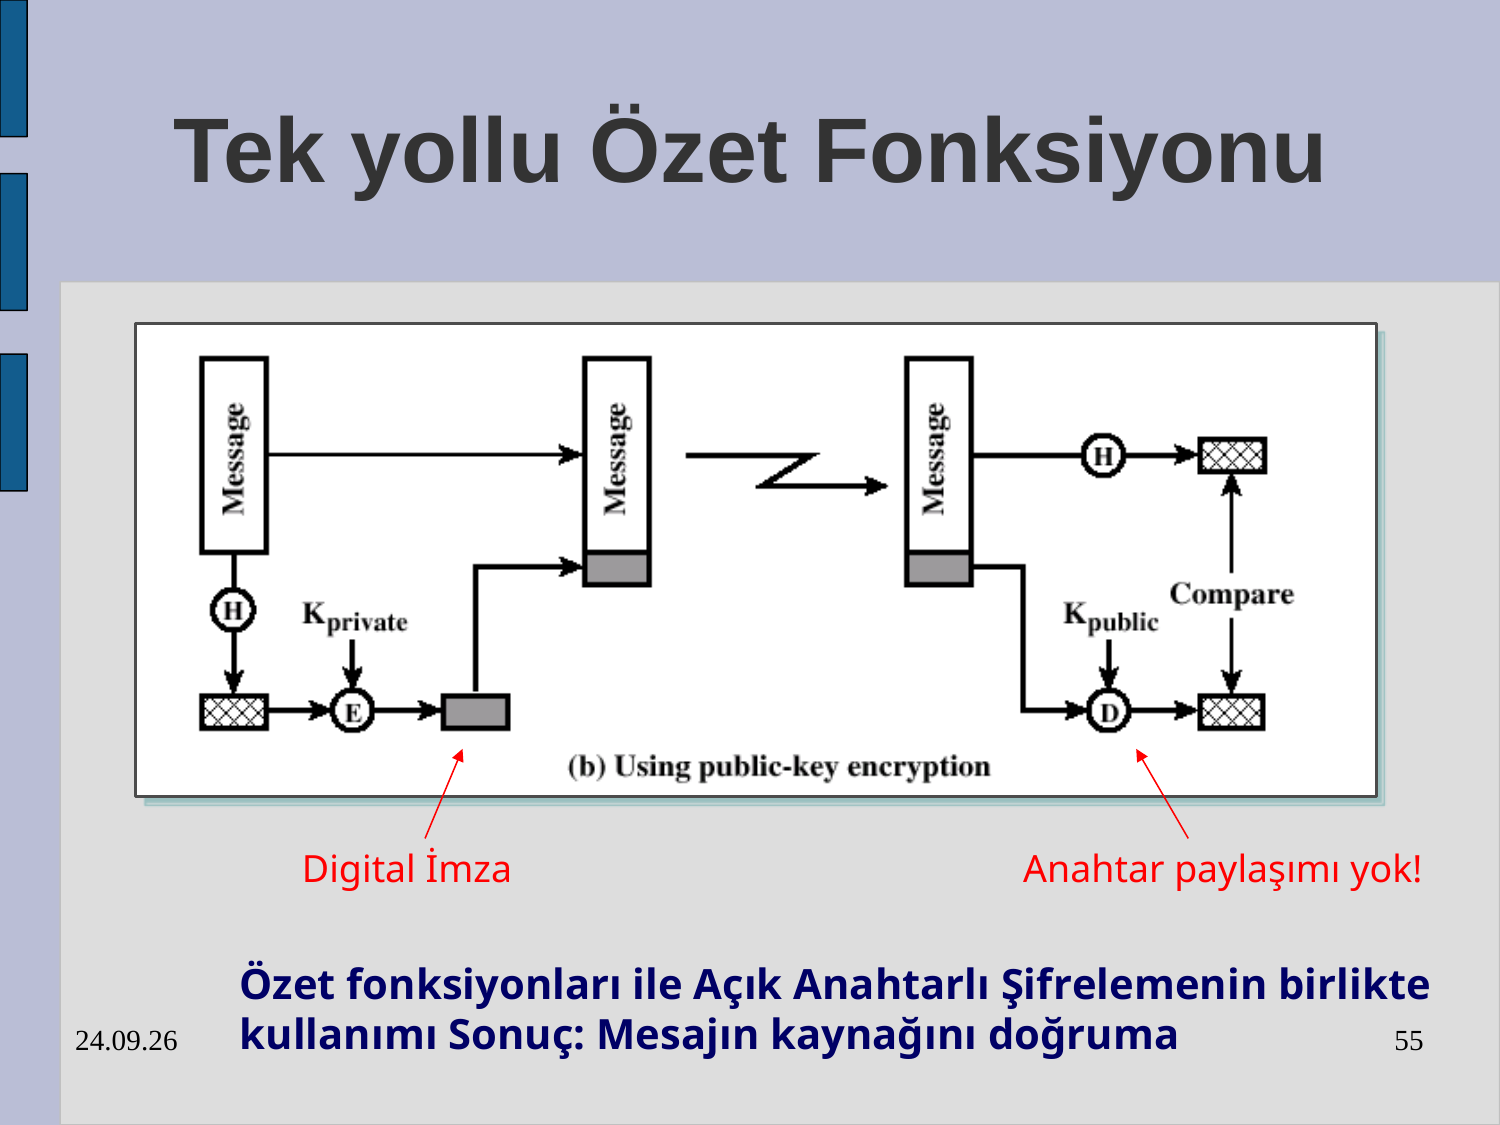

# Tek yollu Özet Fonksiyonu
Digital İmza
Anahtar paylaşımı yok!
Özet fonksiyonları ile Açık Anahtarlı Şifrelemenin birlikte kullanımı Sonuç: Mesajın kaynağını doğruma
55